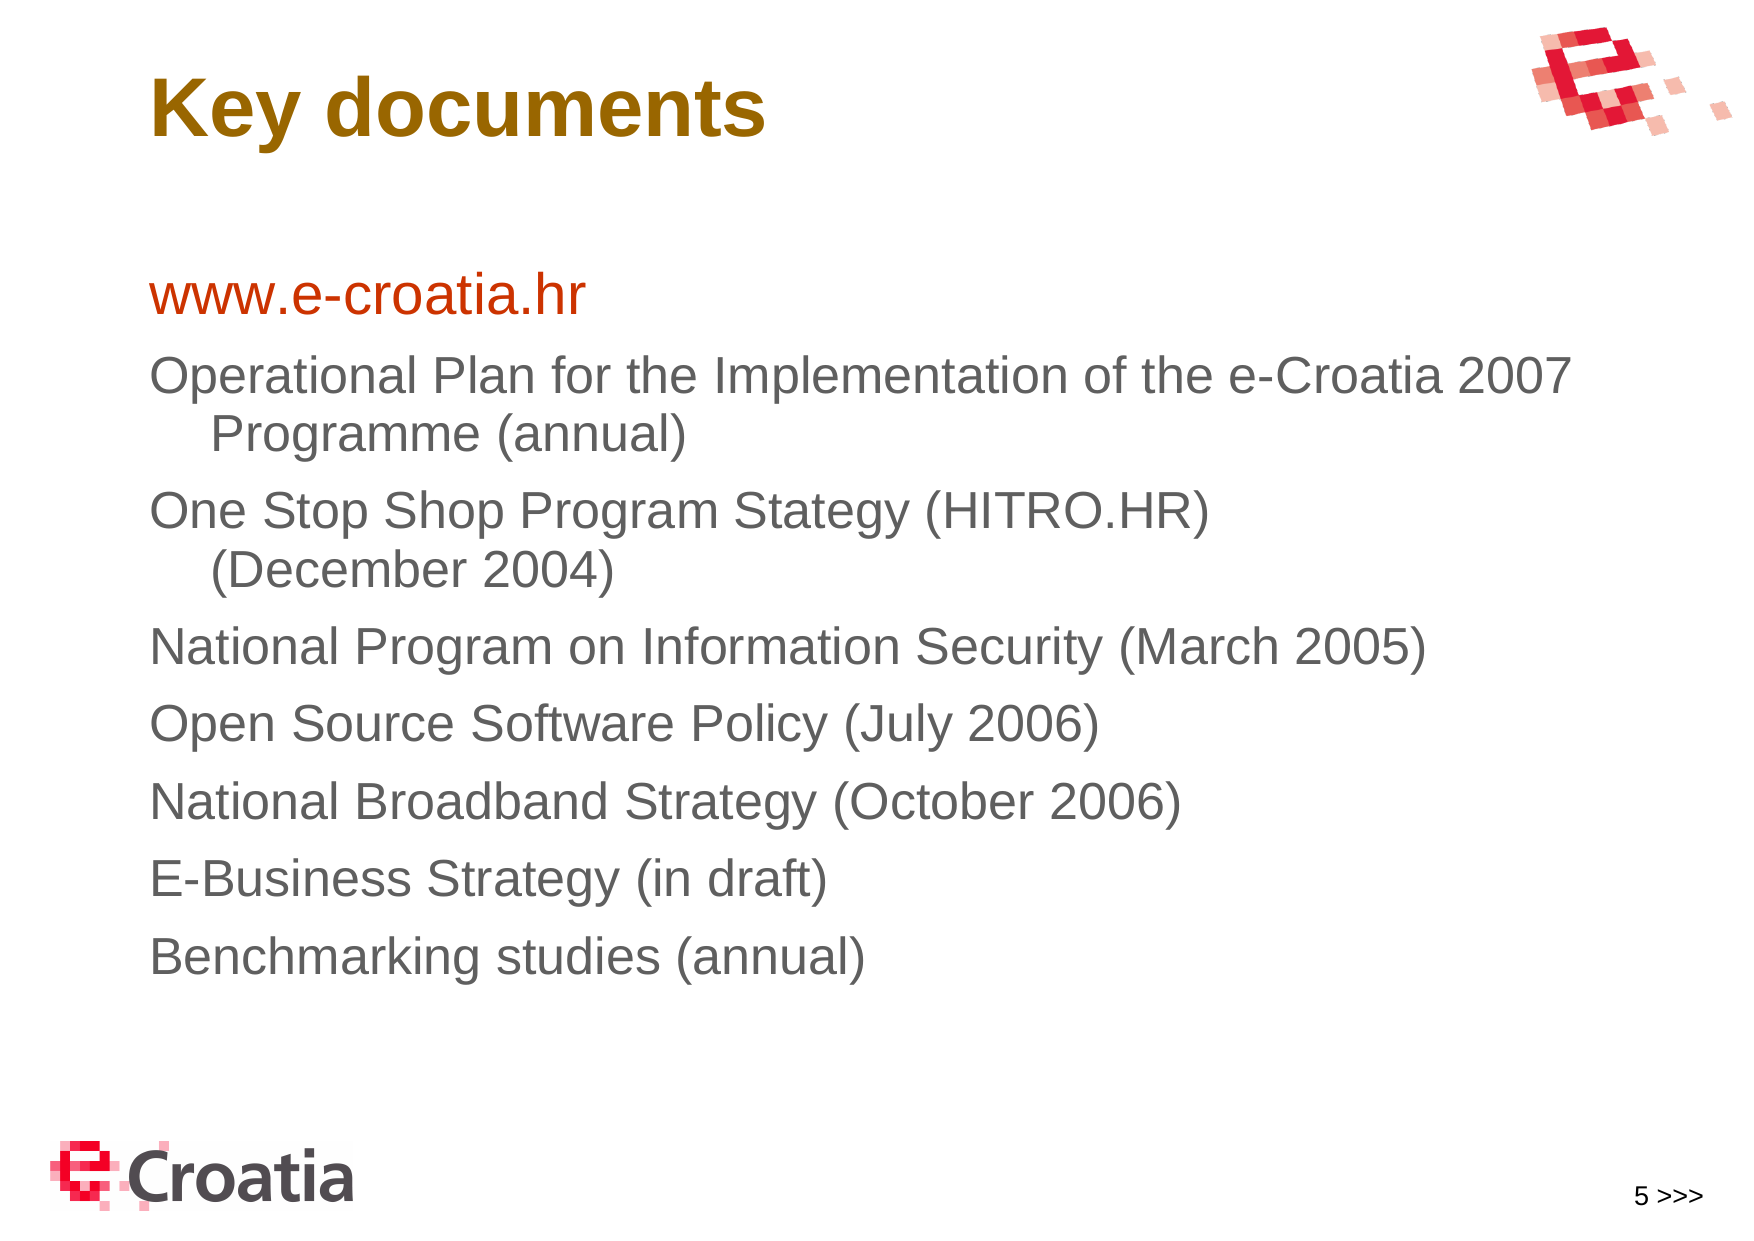

# Key documents
www.e-croatia.hr
Operational Plan for the Implementation of the e-Croatia 2007 Programme (annual)
One Stop Shop Program Stategy (HITRO.HR)
(December 2004)
National Program on Information Security (March 2005)
Open Source Software Policy (July 2006)
National Broadband Strategy (October 2006)
E-Business Strategy (in draft)
Benchmarking studies (annual)